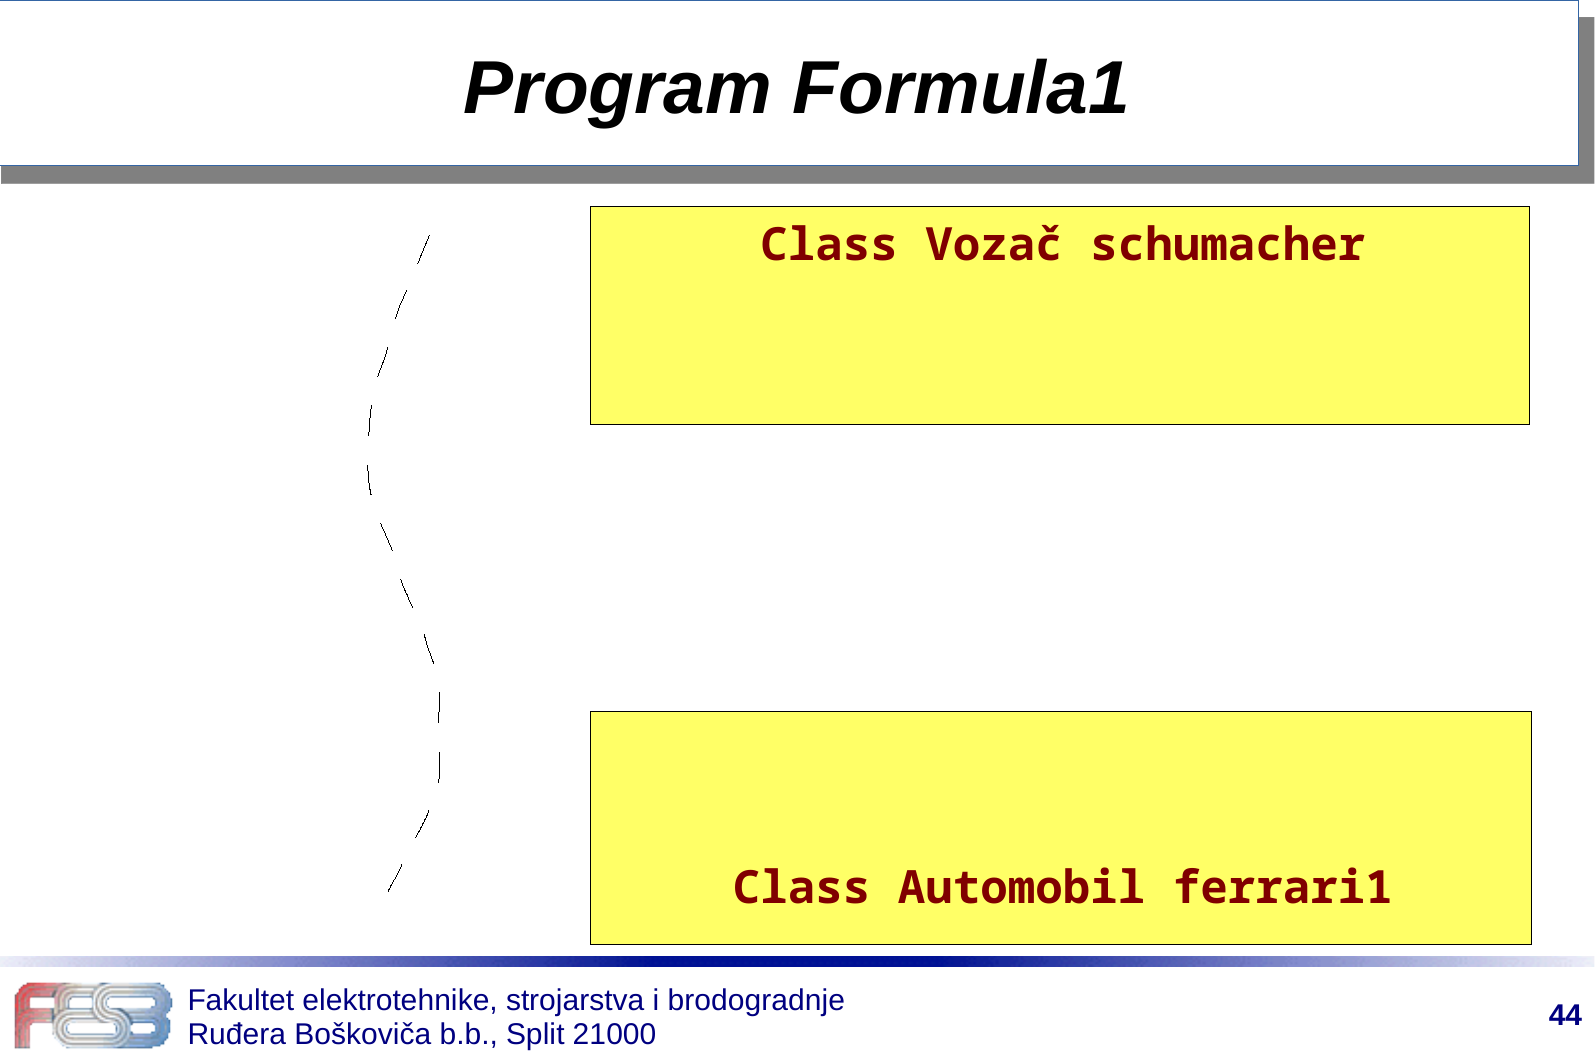

# Program Formula1
Class Vozač schumacher
Class Automobil ferrari1